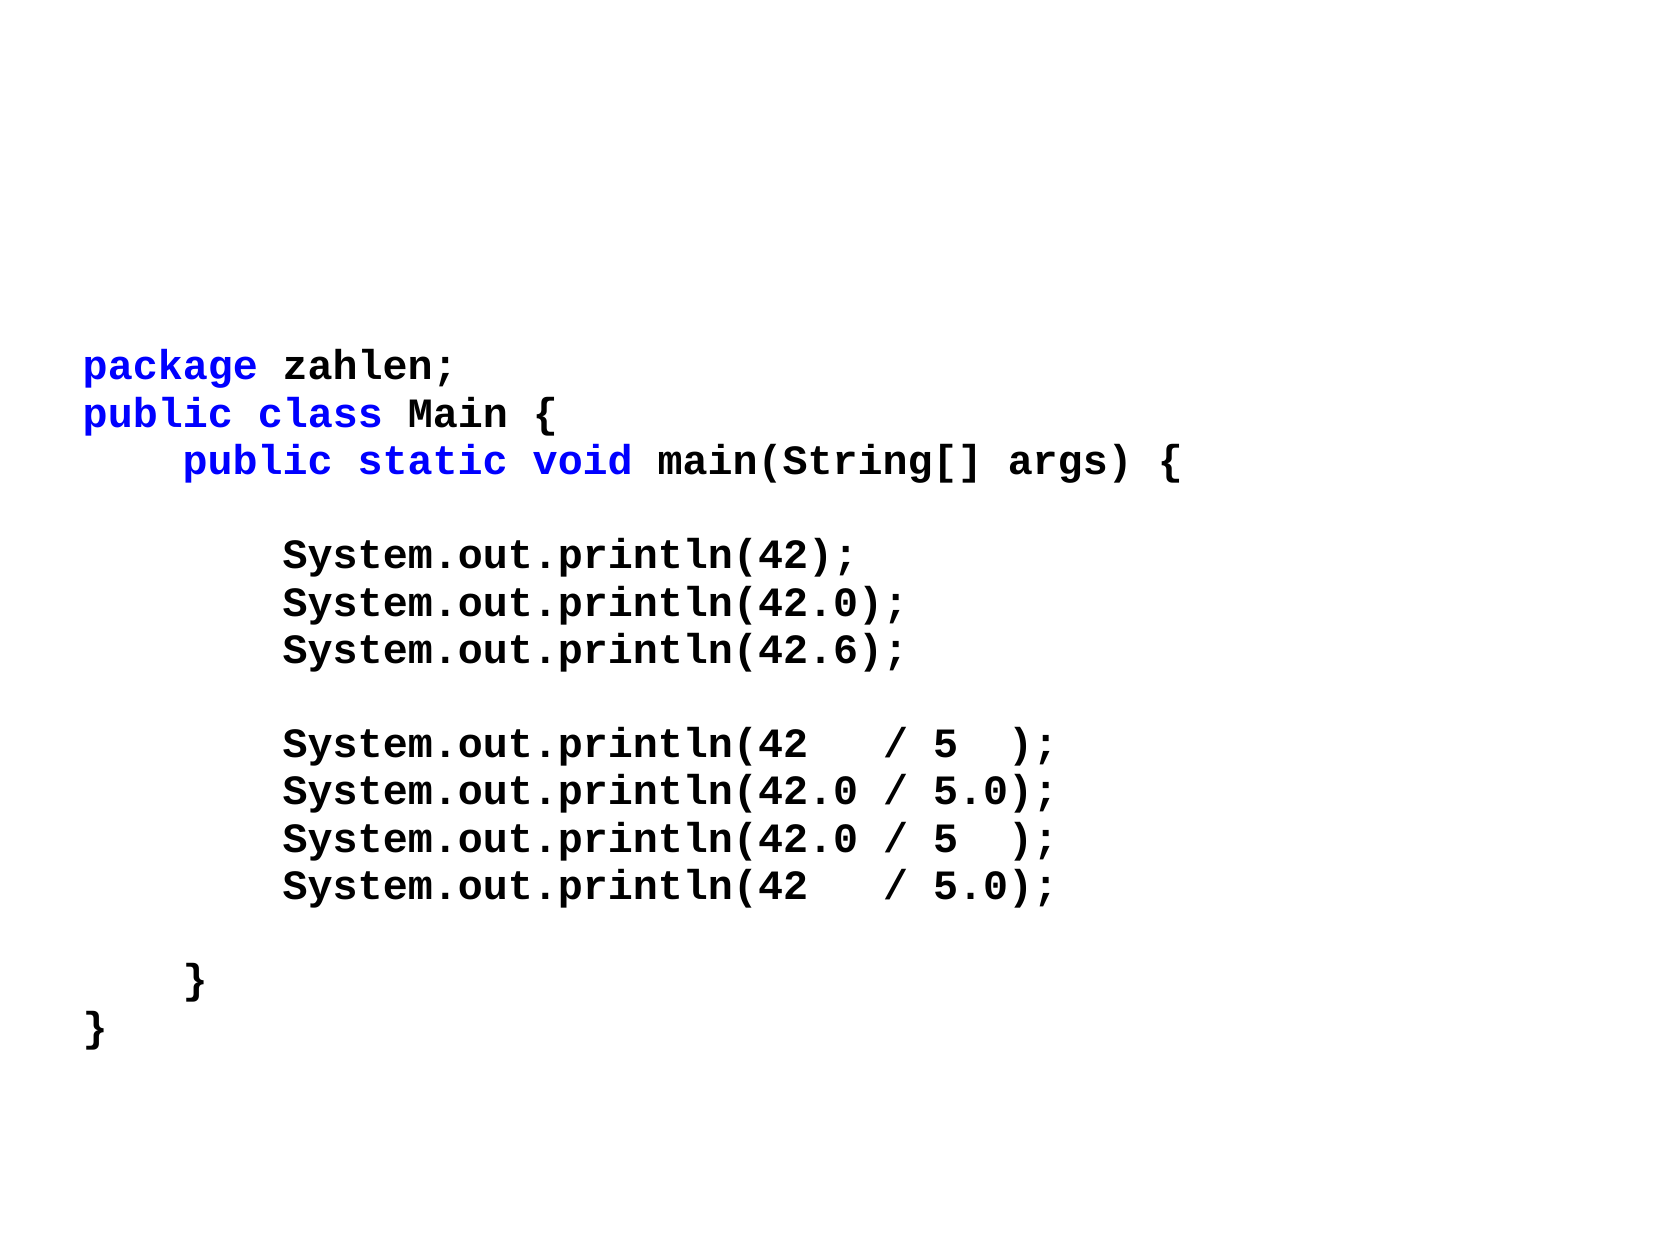

#
package zahlen;
public class Main {
 public static void main(String[] args) {
 System.out.println(42);
 System.out.println(42.0);
 System.out.println(42.6);
 System.out.println(42 / 5 );
 System.out.println(42.0 / 5.0);
 System.out.println(42.0 / 5 );
 System.out.println(42 / 5.0);
 }
}